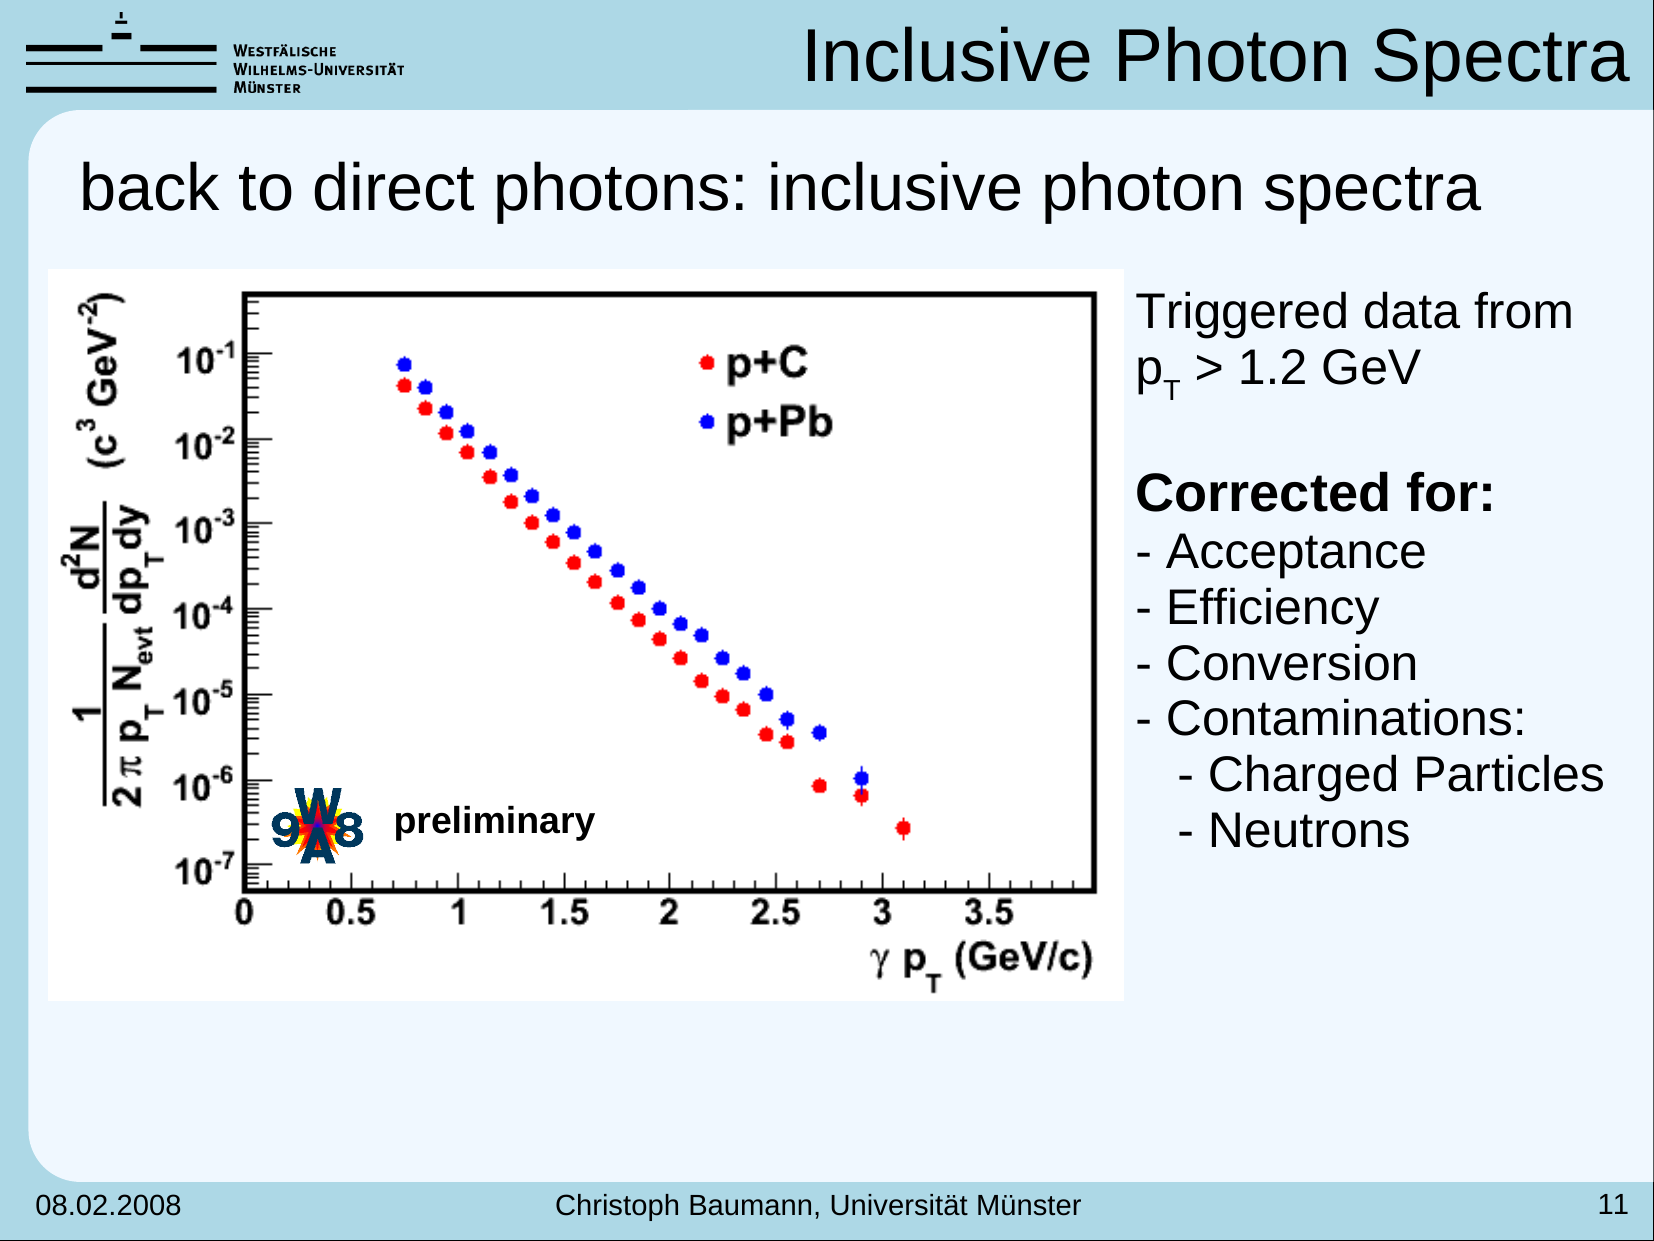

# Inclusive Photon Spectra
back to direct photons: inclusive photon spectra
Triggered data from
pT > 1.2 GeV
Corrected for:
- Acceptance
- Efficiency
- Conversion
- Contaminations:
 - Charged Particles
 - Neutrons
preliminary
11
08.02.2008
Christoph Baumann, Universität Münster